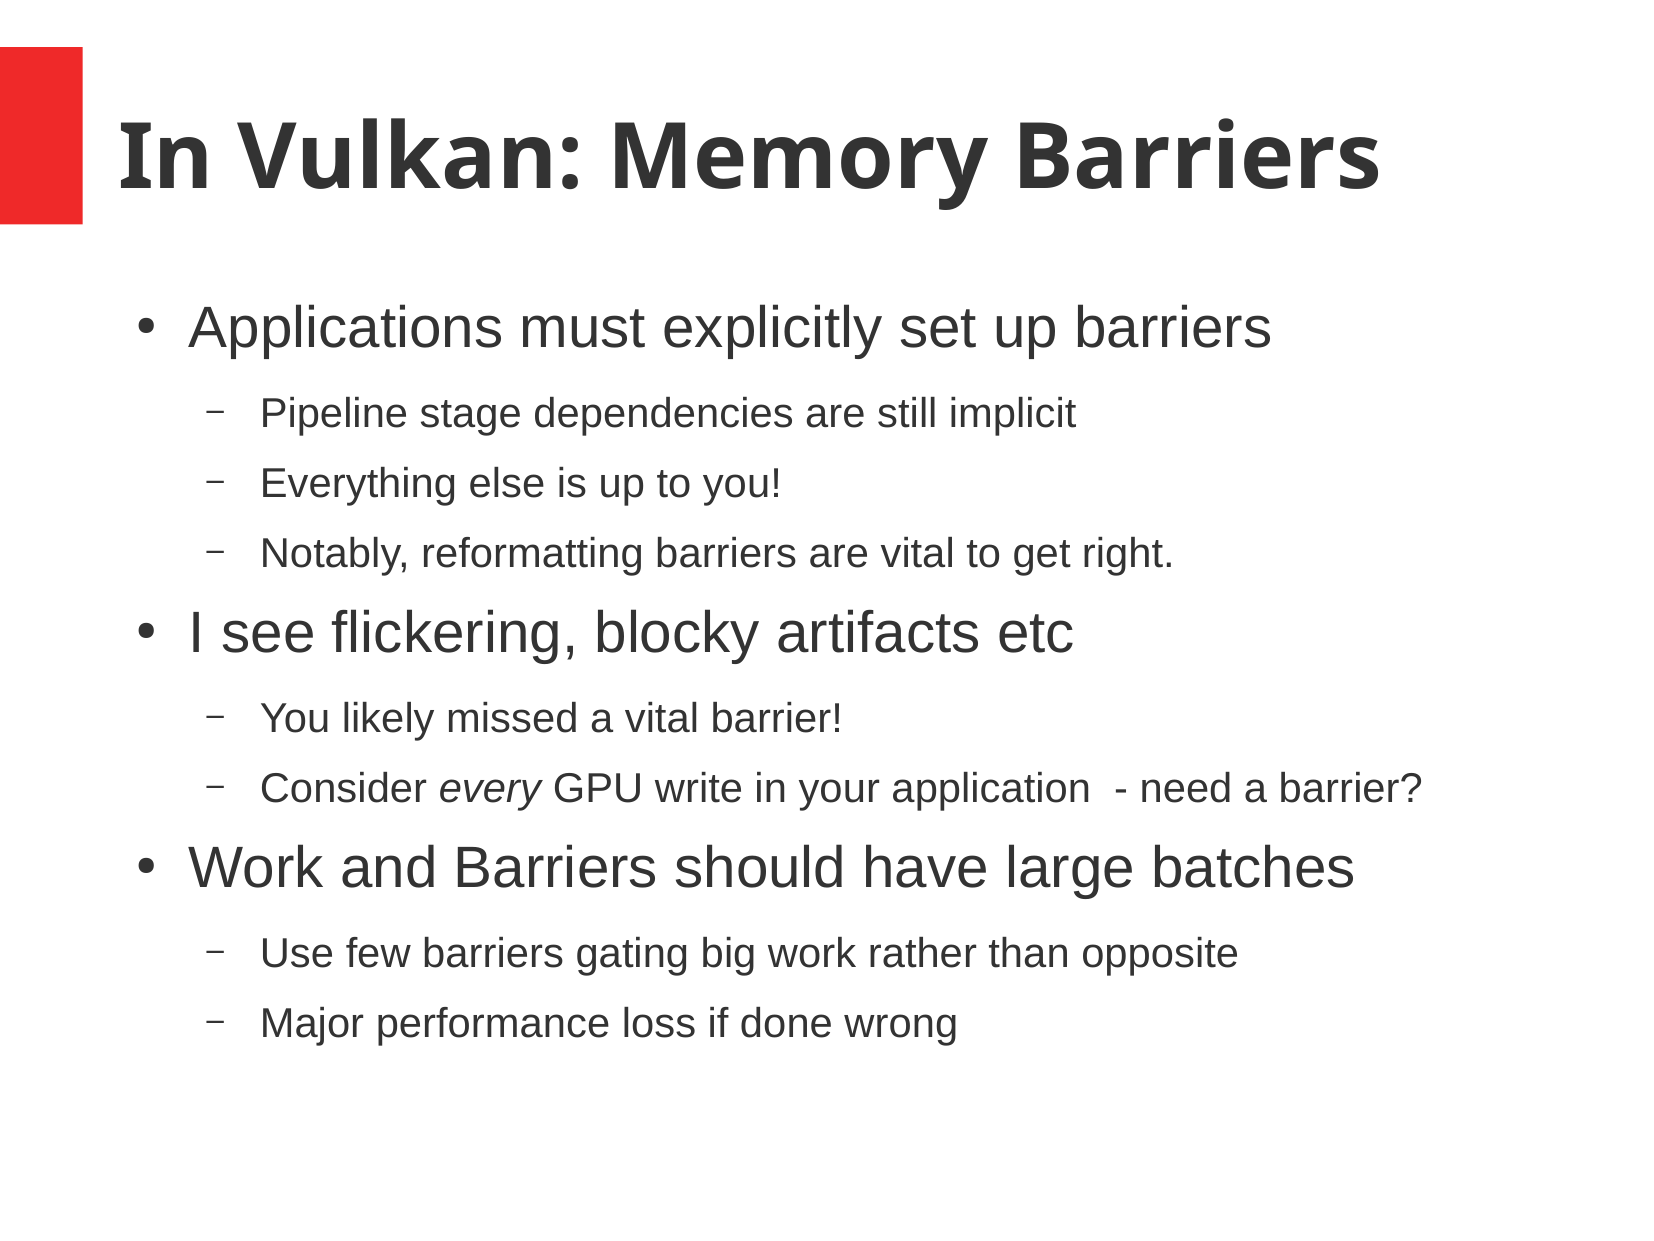

# In Vulkan: Memory Barriers
Applications must explicitly set up barriers
Pipeline stage dependencies are still implicit
Everything else is up to you!
Notably, reformatting barriers are vital to get right.
I see flickering, blocky artifacts etc
You likely missed a vital barrier!
Consider every GPU write in your application - need a barrier?
Work and Barriers should have large batches
Use few barriers gating big work rather than opposite
Major performance loss if done wrong